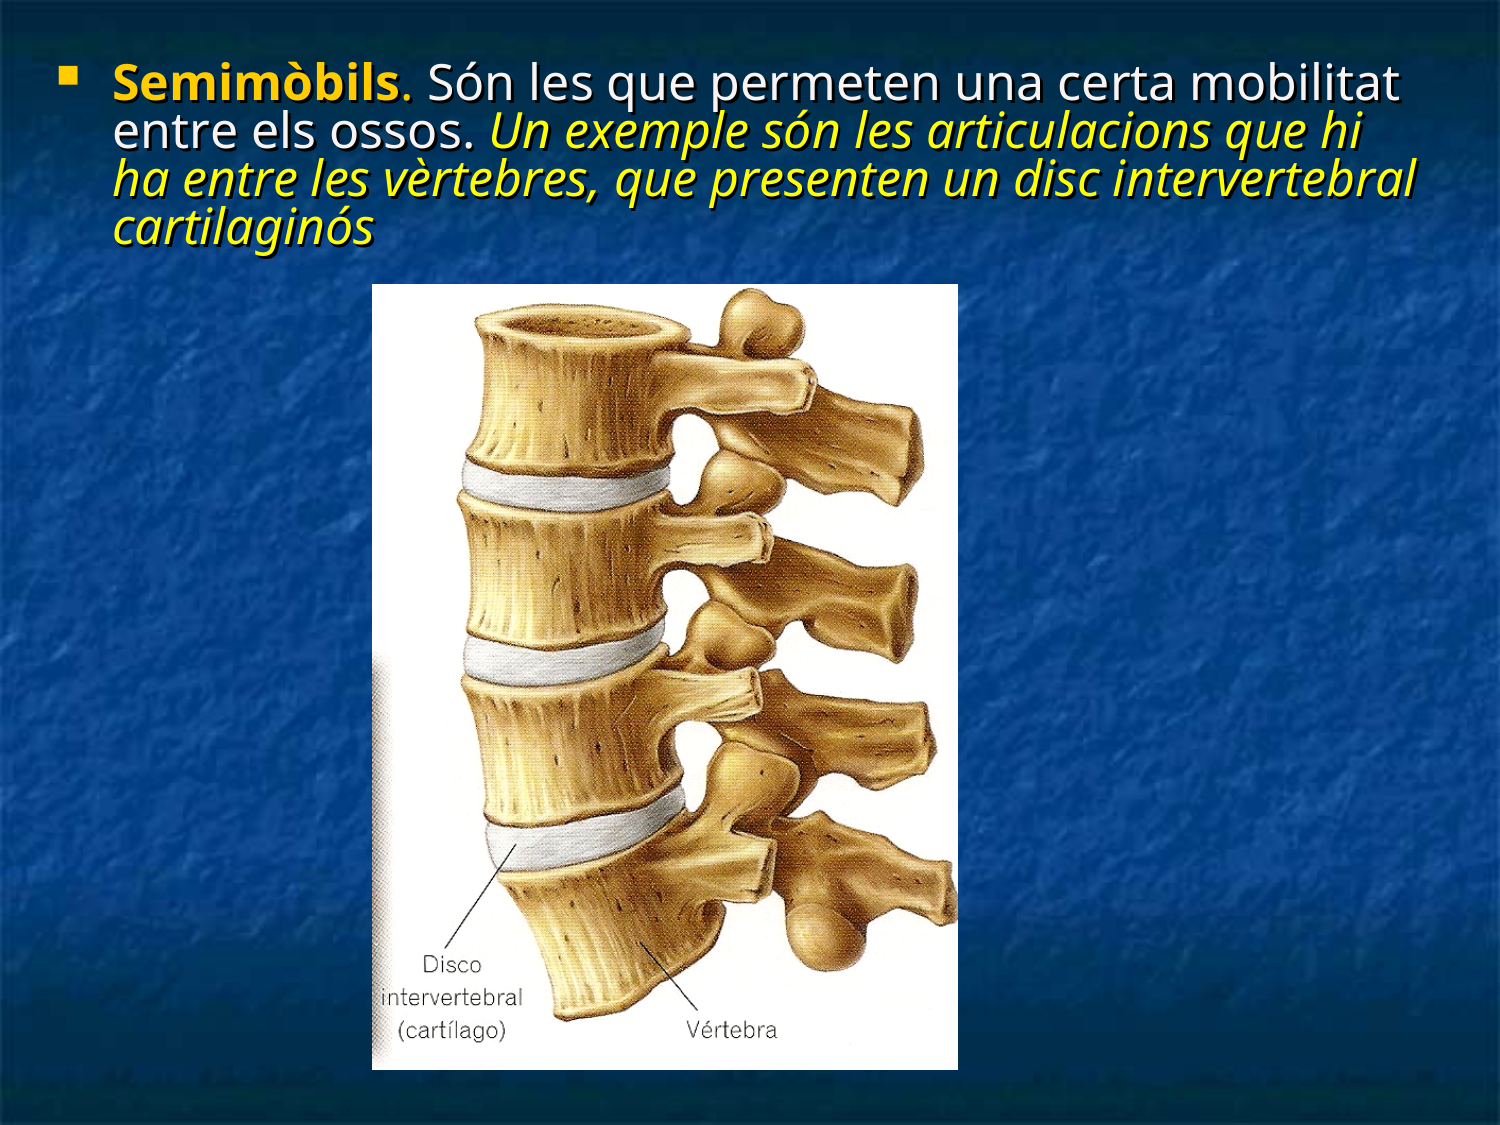

# Semimòbils. Són les que permeten una certa mobilitat entre els ossos. Un exemple són les articulacions que hi ha entre les vèrtebres, que presenten un disc intervertebral cartilaginós